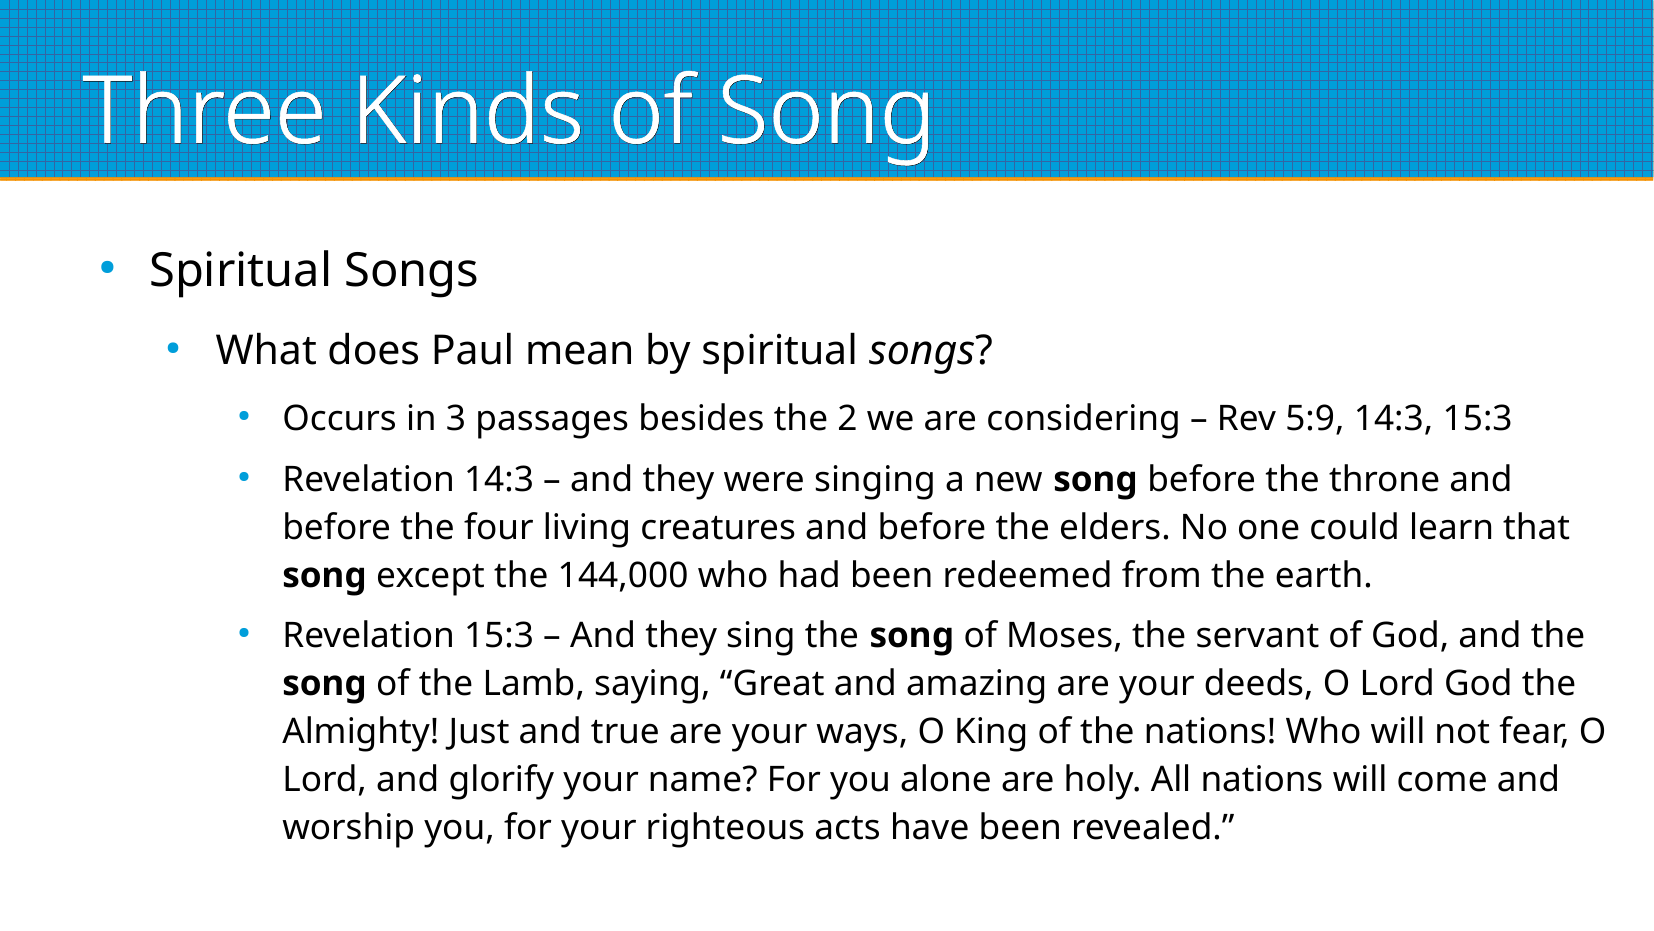

# Three Kinds of Song
Spiritual Songs
What does Paul mean by spiritual songs?
Occurs in 3 passages besides the 2 we are considering – Rev 5:9, 14:3, 15:3
Revelation 14:3 – and they were singing a new song before the throne and before the four living creatures and before the elders. No one could learn that song except the 144,000 who had been redeemed from the earth.
Revelation 15:3 – And they sing the song of Moses, the servant of God, and the song of the Lamb, saying, “Great and amazing are your deeds, O Lord God the Almighty! Just and true are your ways, O King of the nations! Who will not fear, O Lord, and glorify your name? For you alone are holy. All nations will come and worship you, for your righteous acts have been revealed.”